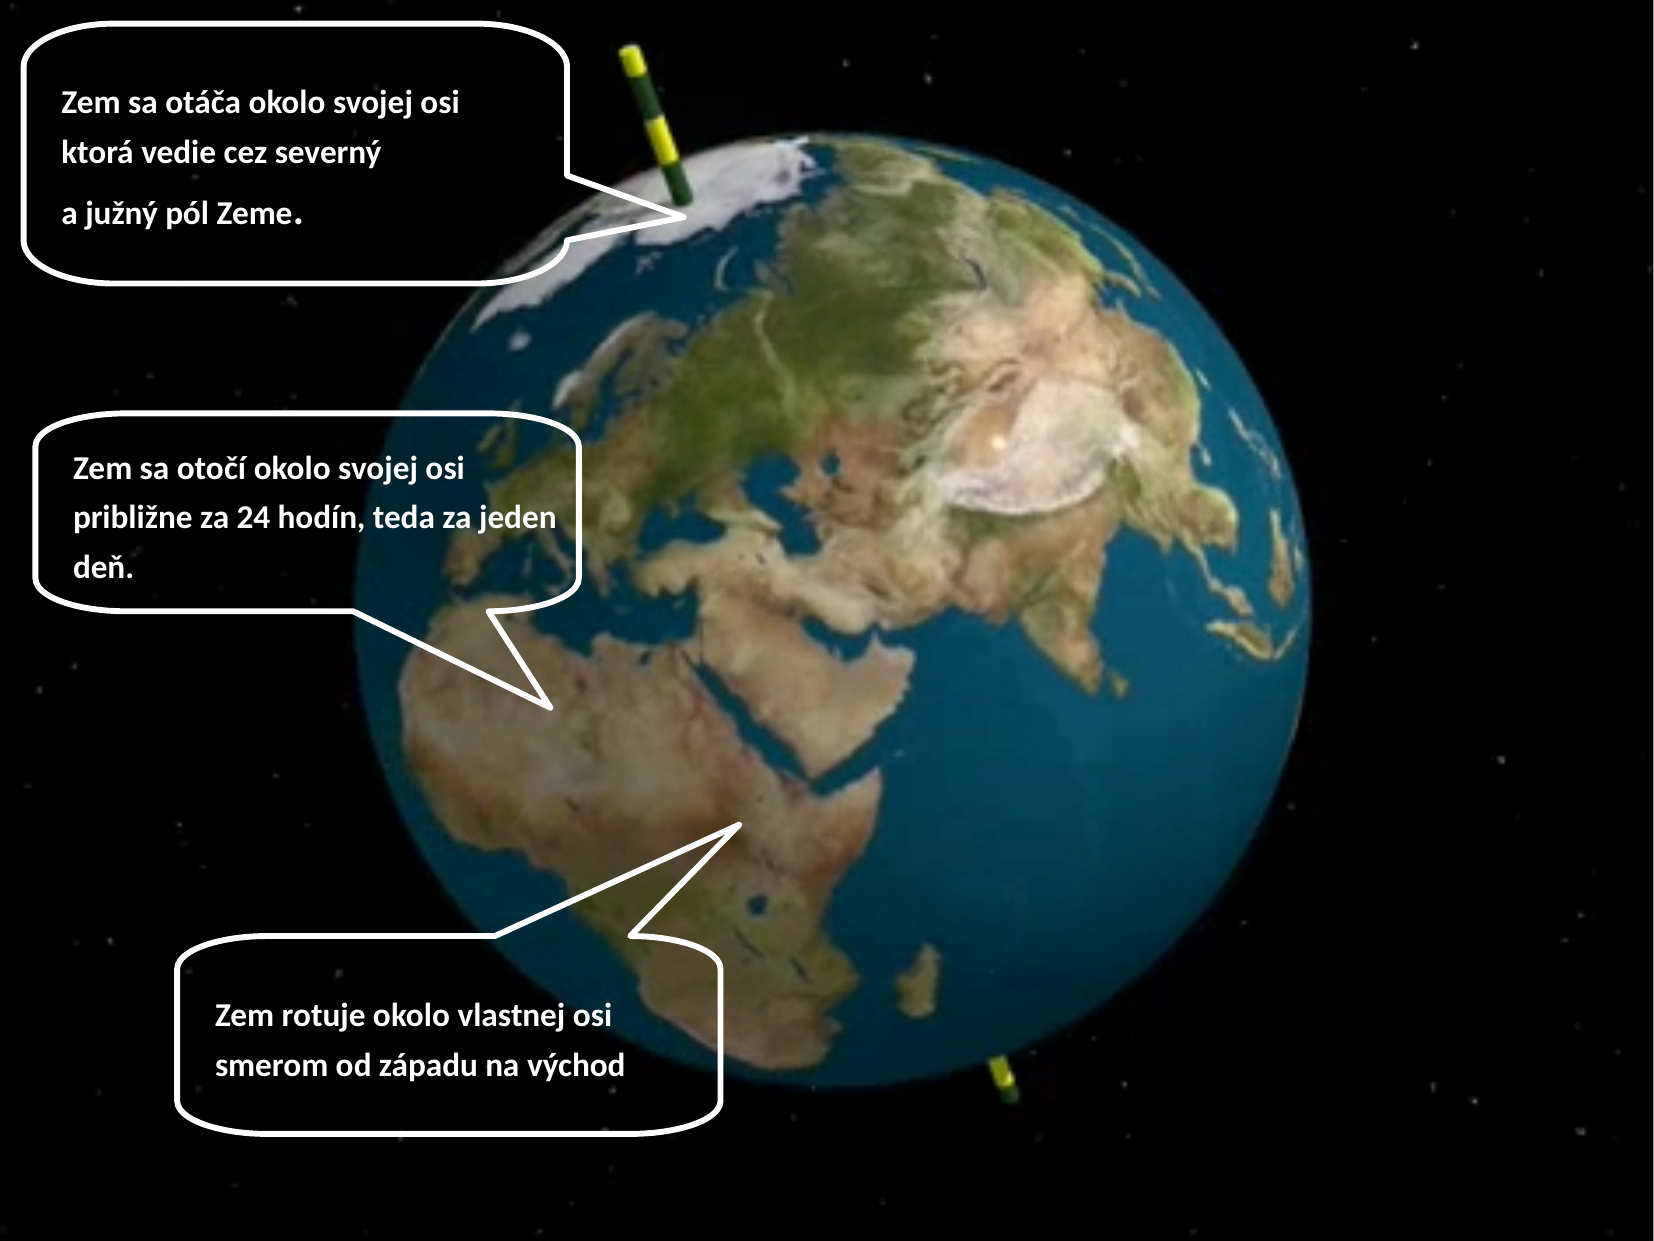

Zem sa otáča okolo svojej osi
ktorá vedie cez severný
a južný pól Zeme.
Zem sa otočí okolo svojej osi
približne za 24 hodín, teda za jeden
deň.
Zem rotuje okolo vlastnej osi
smerom od západu na východ